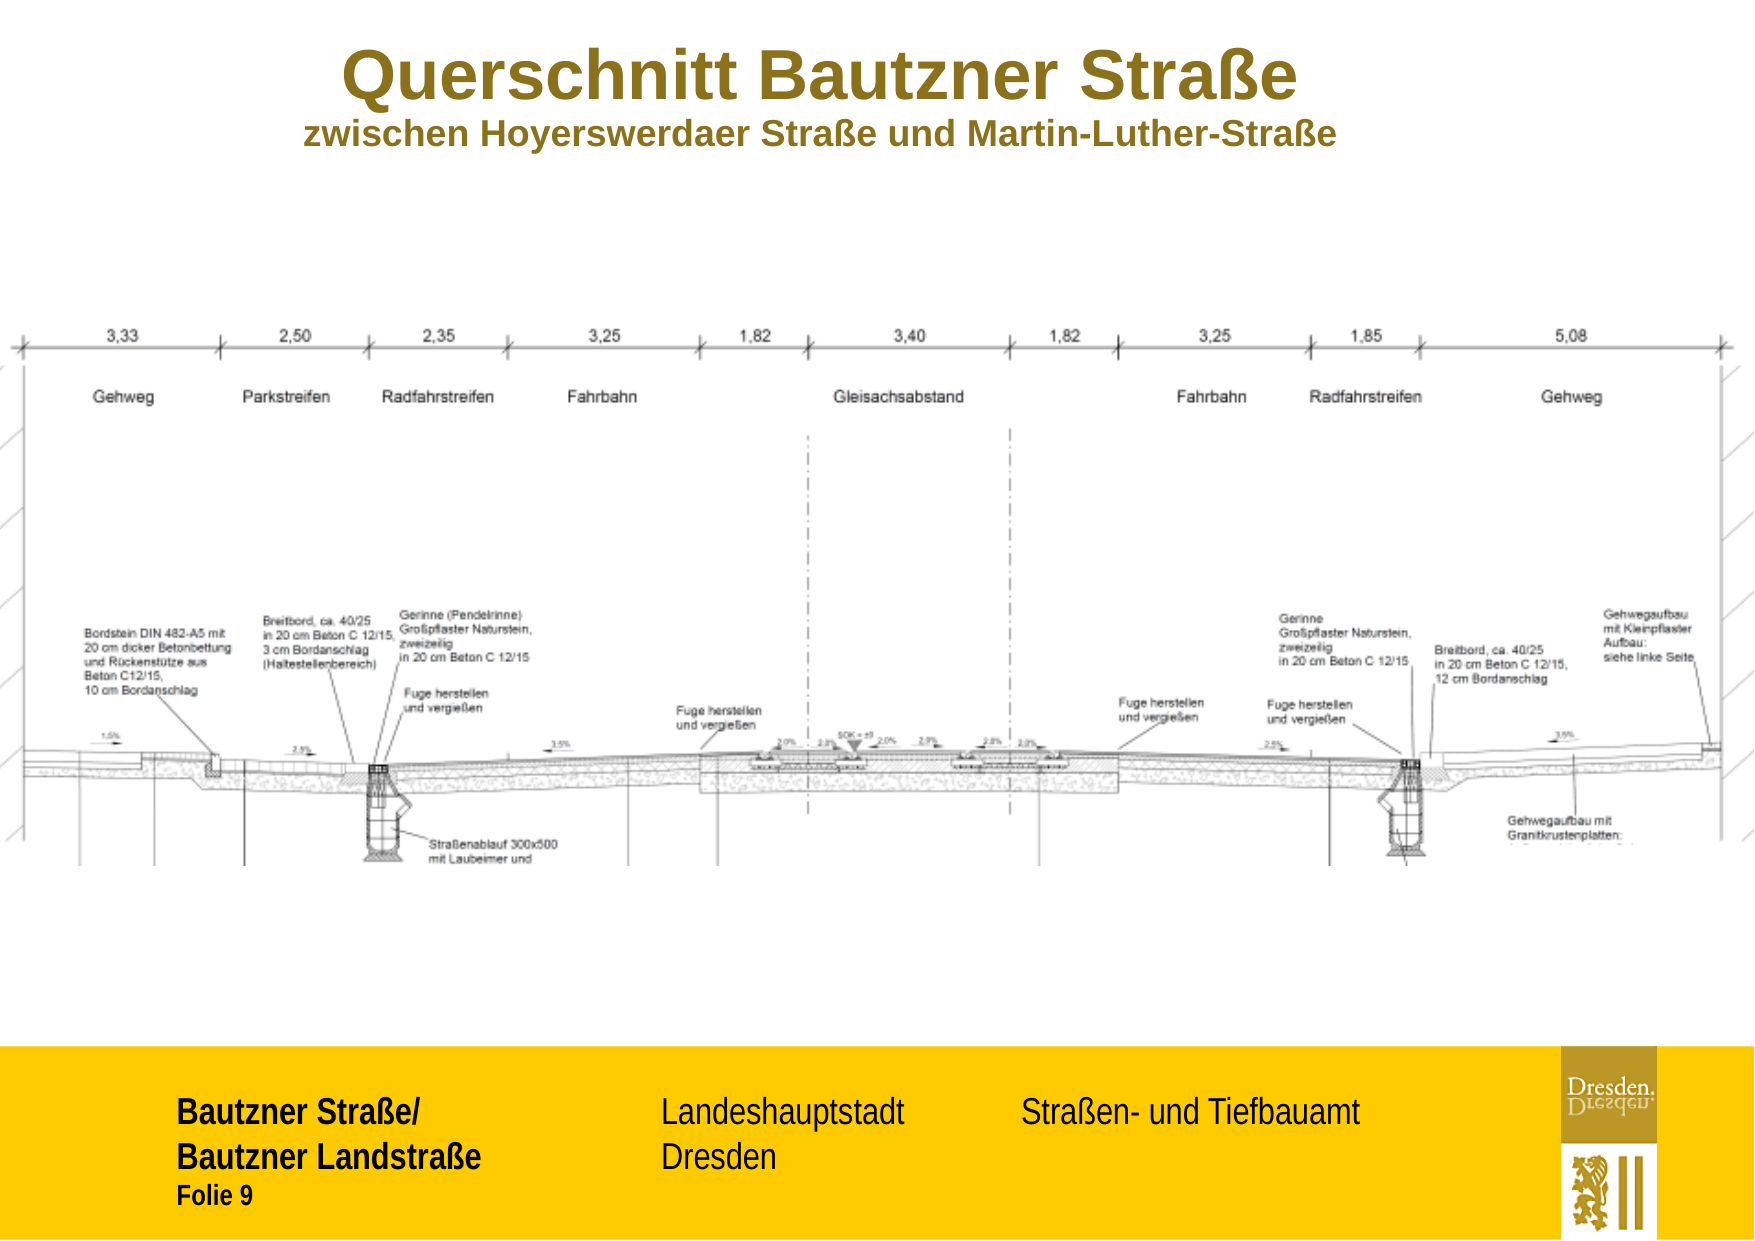

Querschnitt Bautzner Straße
zwischen Hoyerswerdaer Straße und Martin-Luther-Straße